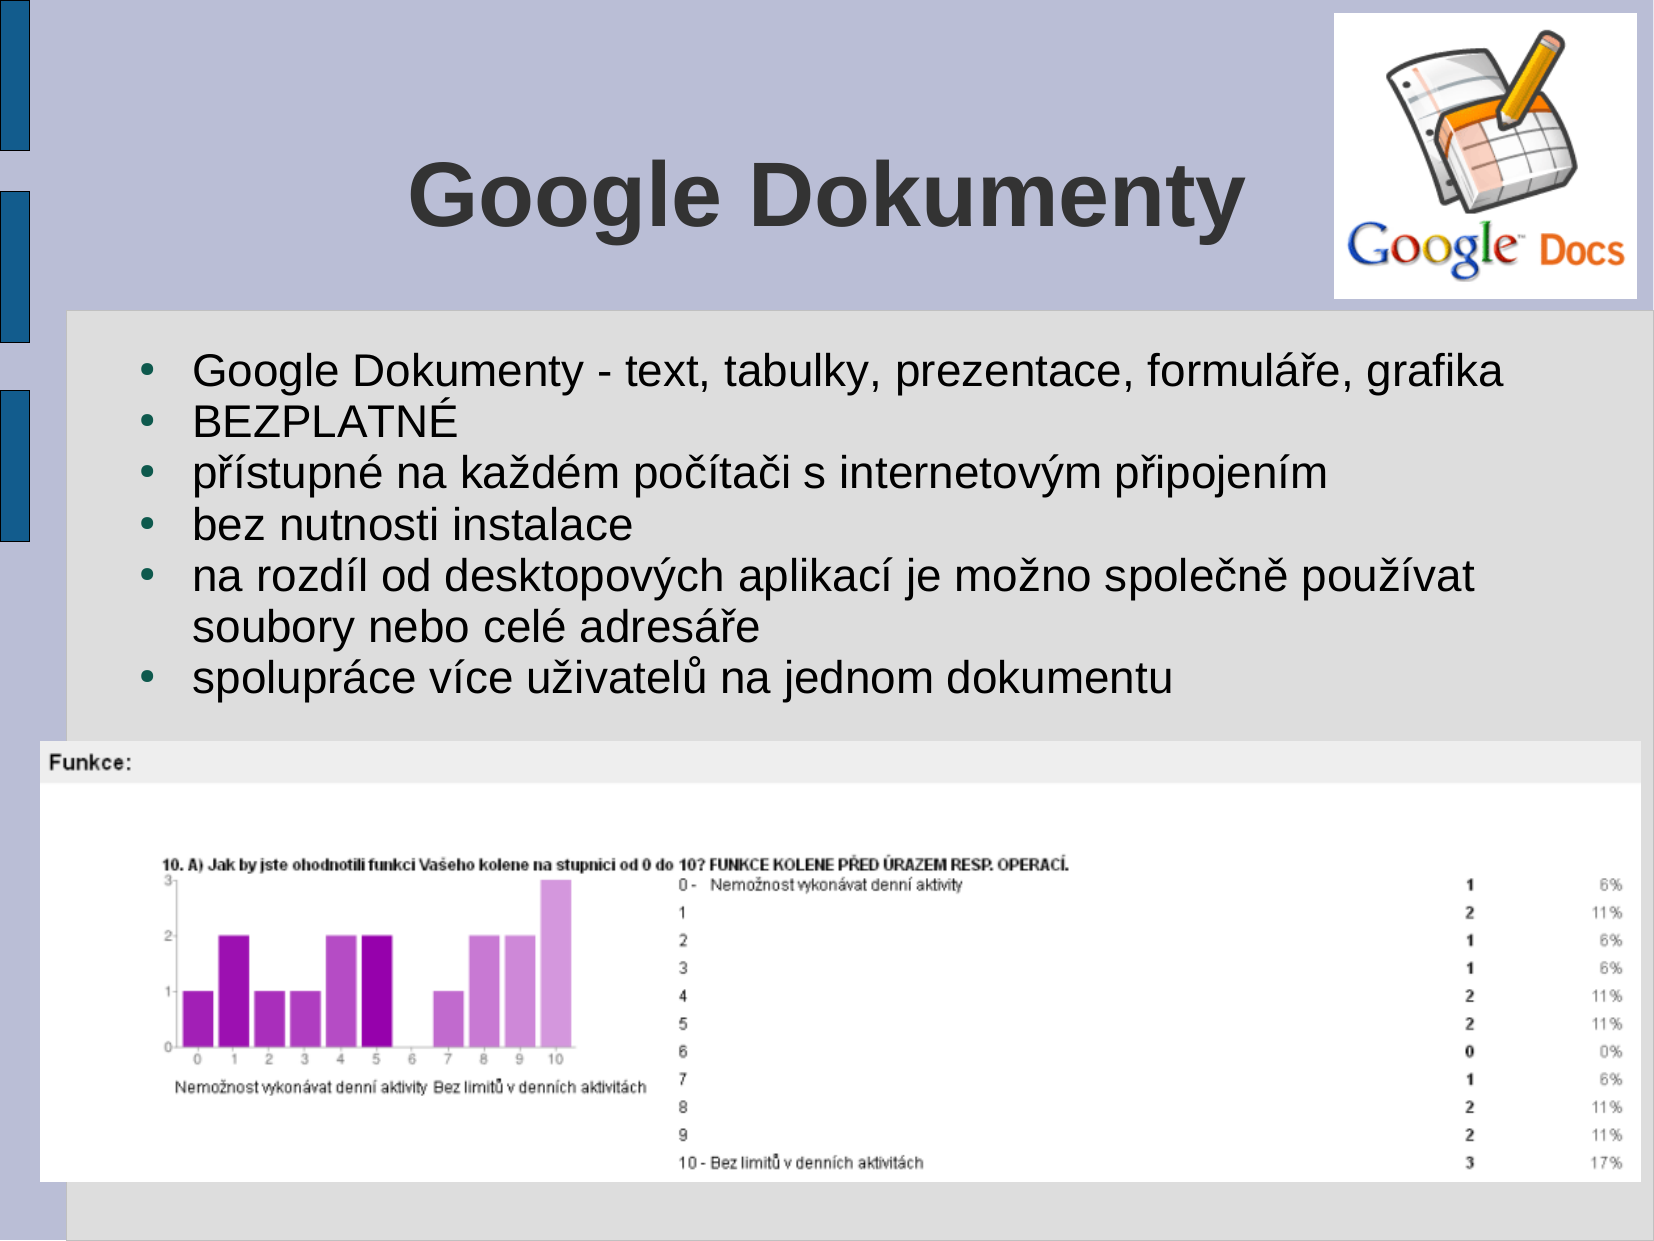

# Google Dokumenty
Google Dokumenty - text, tabulky, prezentace, formuláře, grafika
BEZPLATNÉ
přístupné na každém počítači s internetovým připojením
bez nutnosti instalace
na rozdíl od desktopových aplikací je možno společně používat soubory nebo celé adresáře
spolupráce více uživatelů na jednom dokumentu